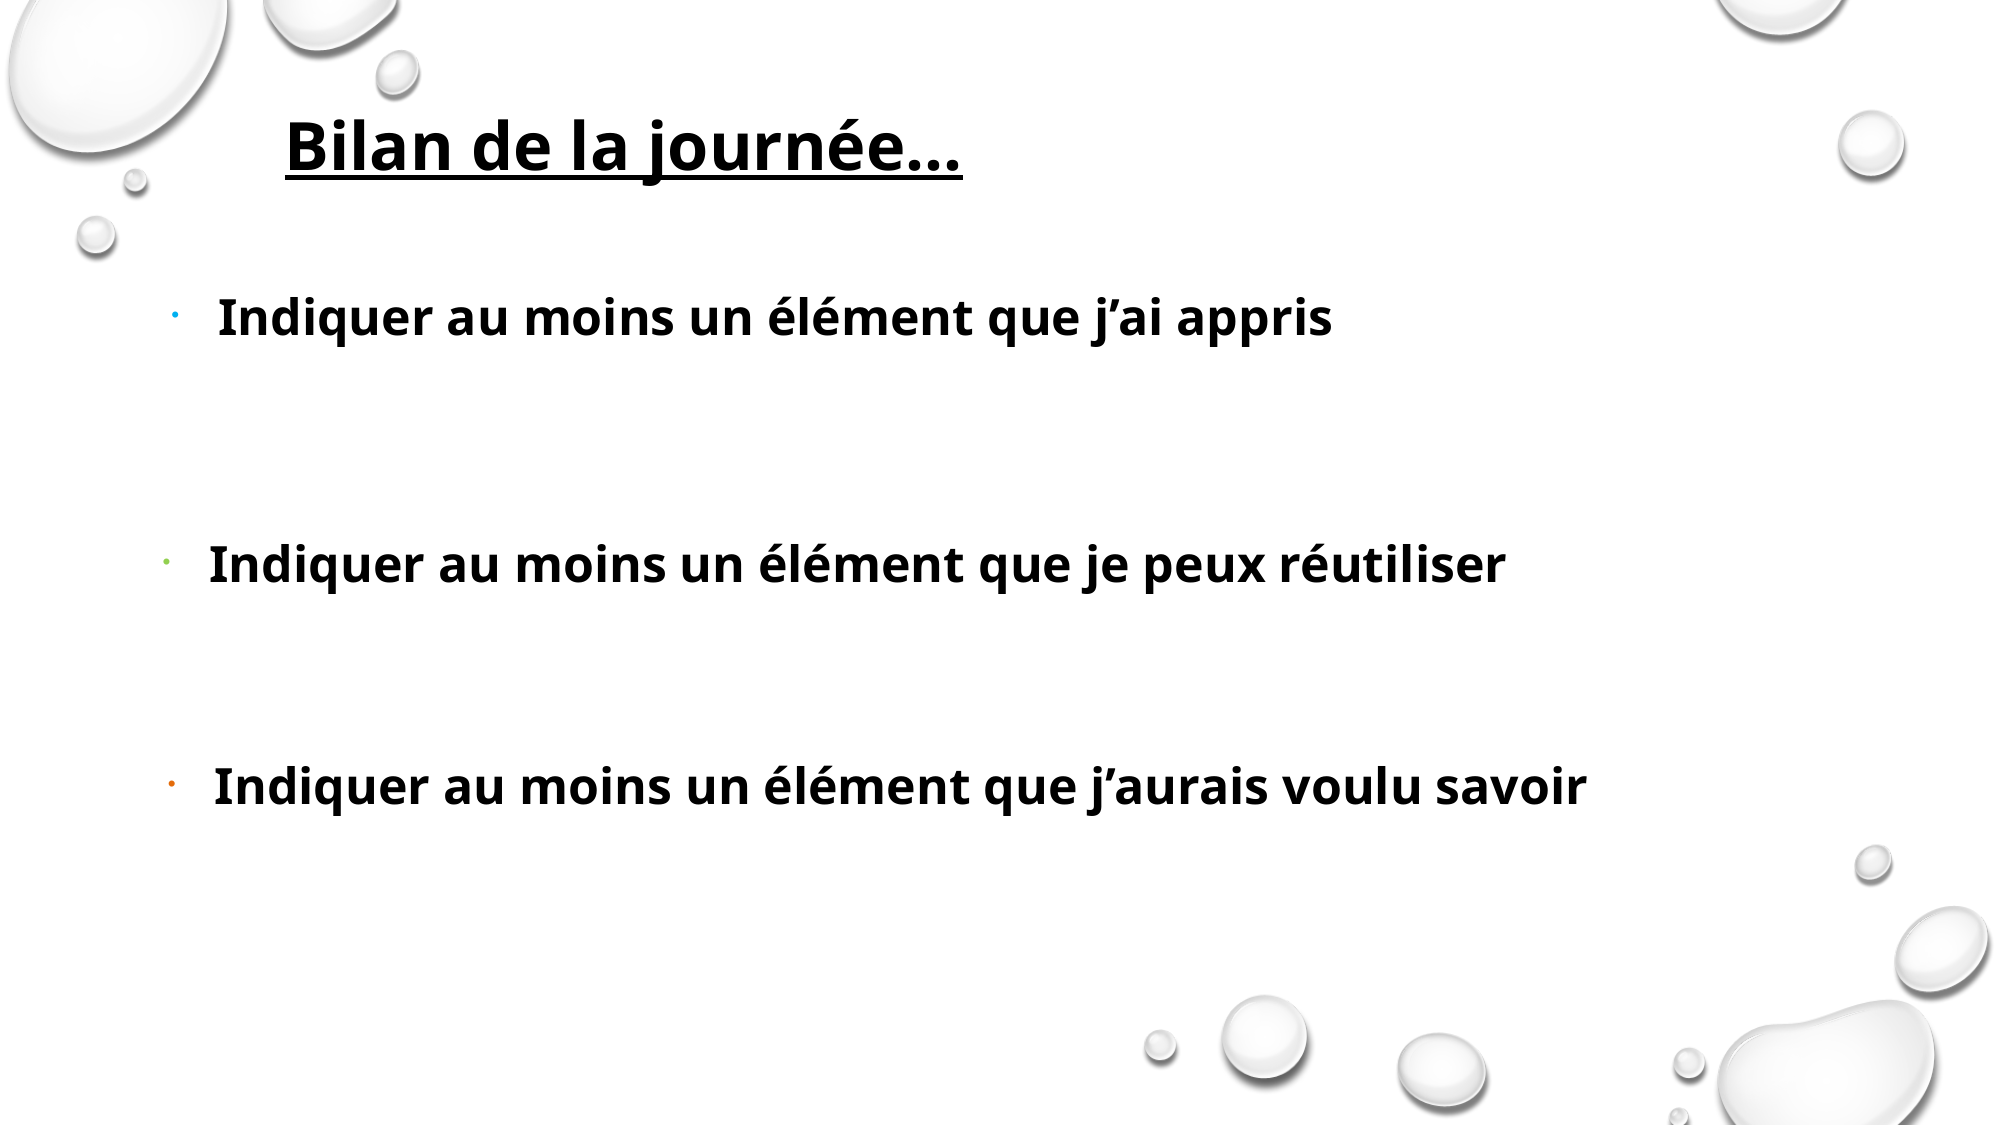

Bilan de la journée…
Indiquer au moins un élément que j’ai appris
Indiquer au moins un élément que je peux réutiliser
Indiquer au moins un élément que j’aurais voulu savoir